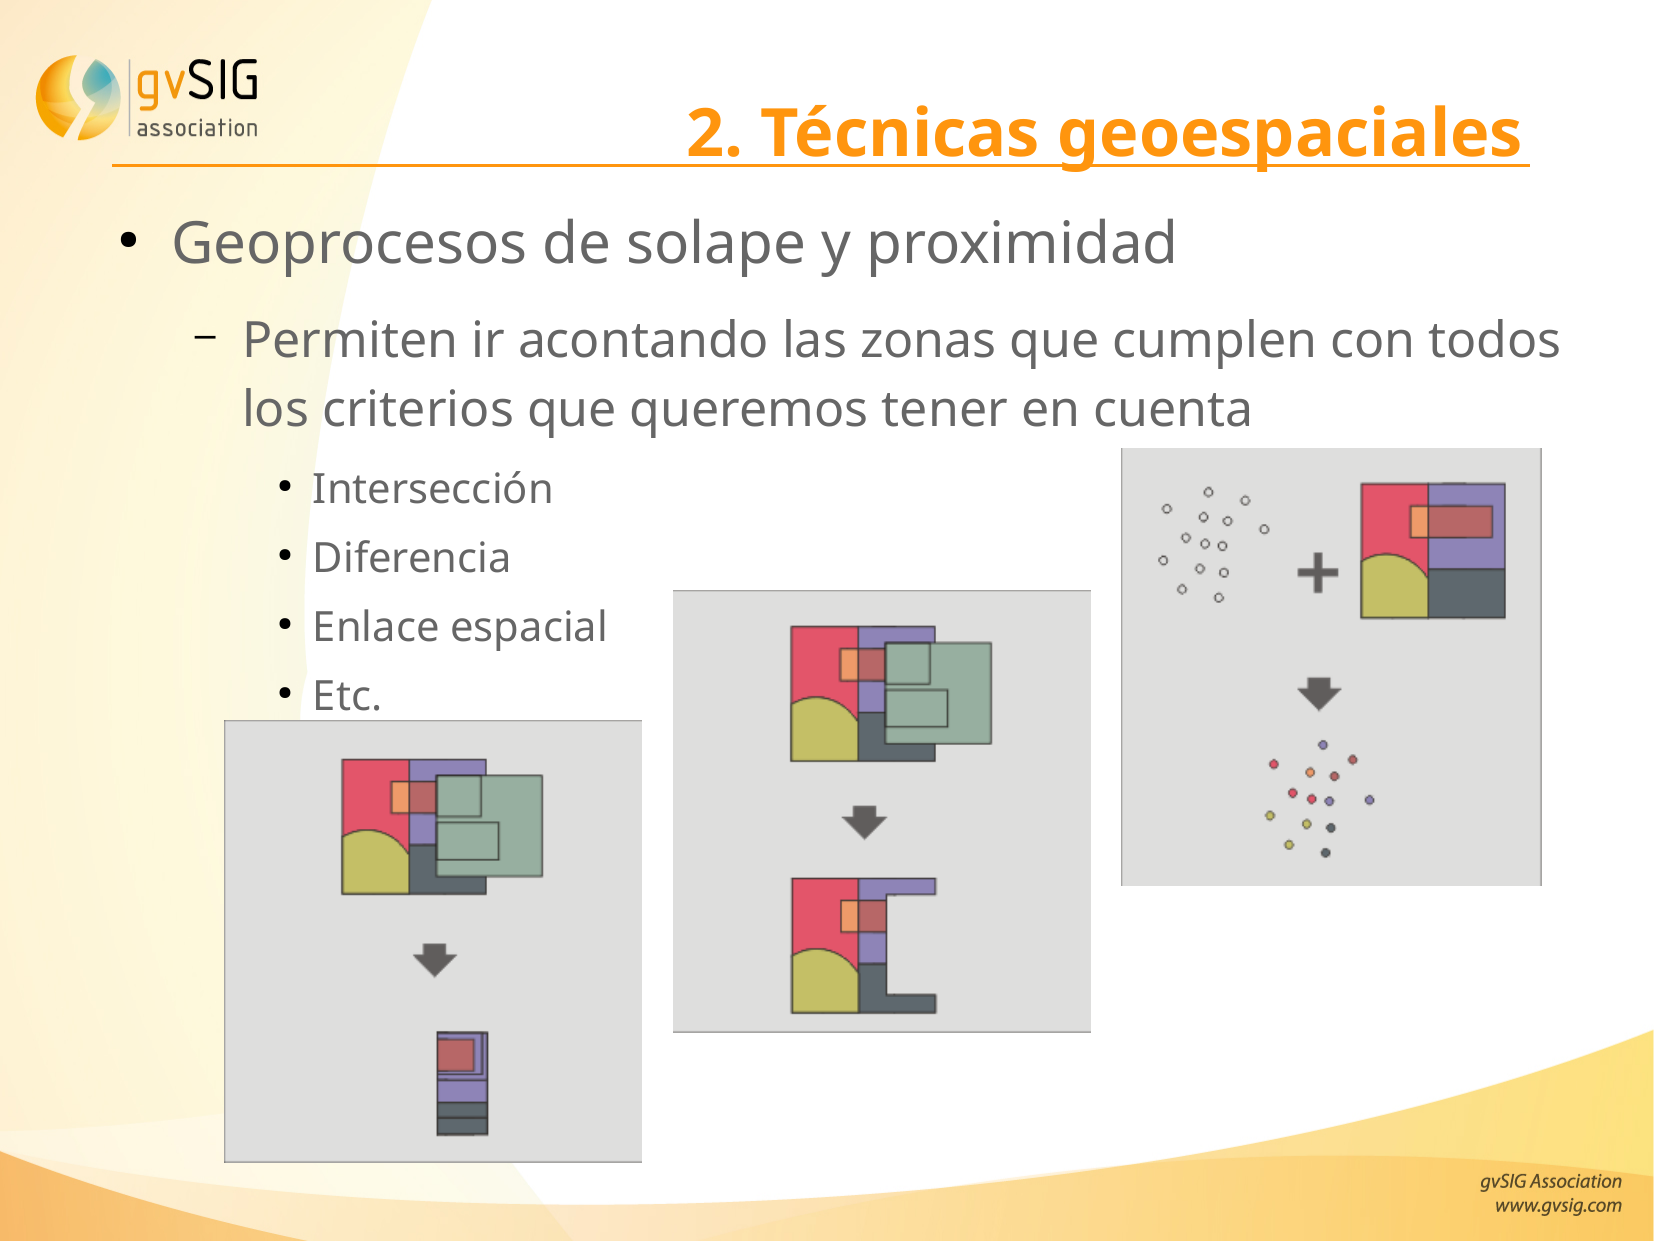

2. Técnicas geoespaciales
# Geoprocesos de solape y proximidad
Permiten ir acontando las zonas que cumplen con todos los criterios que queremos tener en cuenta
Intersección
Diferencia
Enlace espacial
Etc.